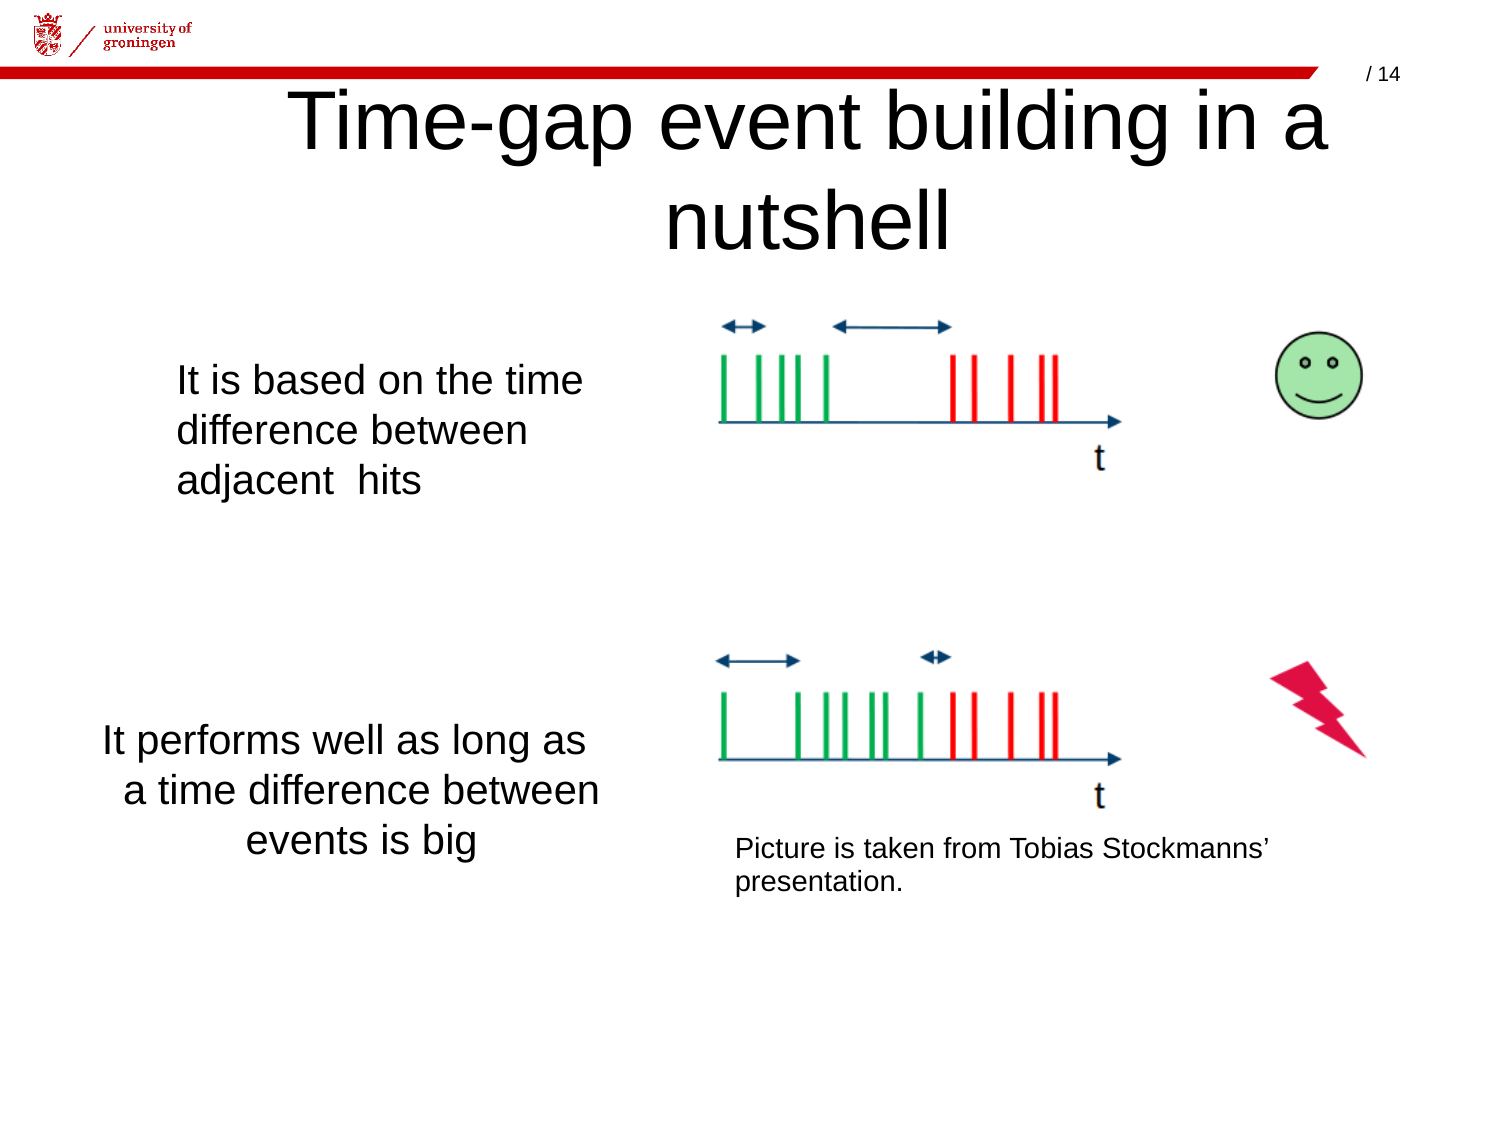

# Time-gap event building in a nutshell
It is based on the time difference between adjacent hits
It performs well as long as a time difference between events is big
Picture is taken from Tobias Stockmanns’ presentation.